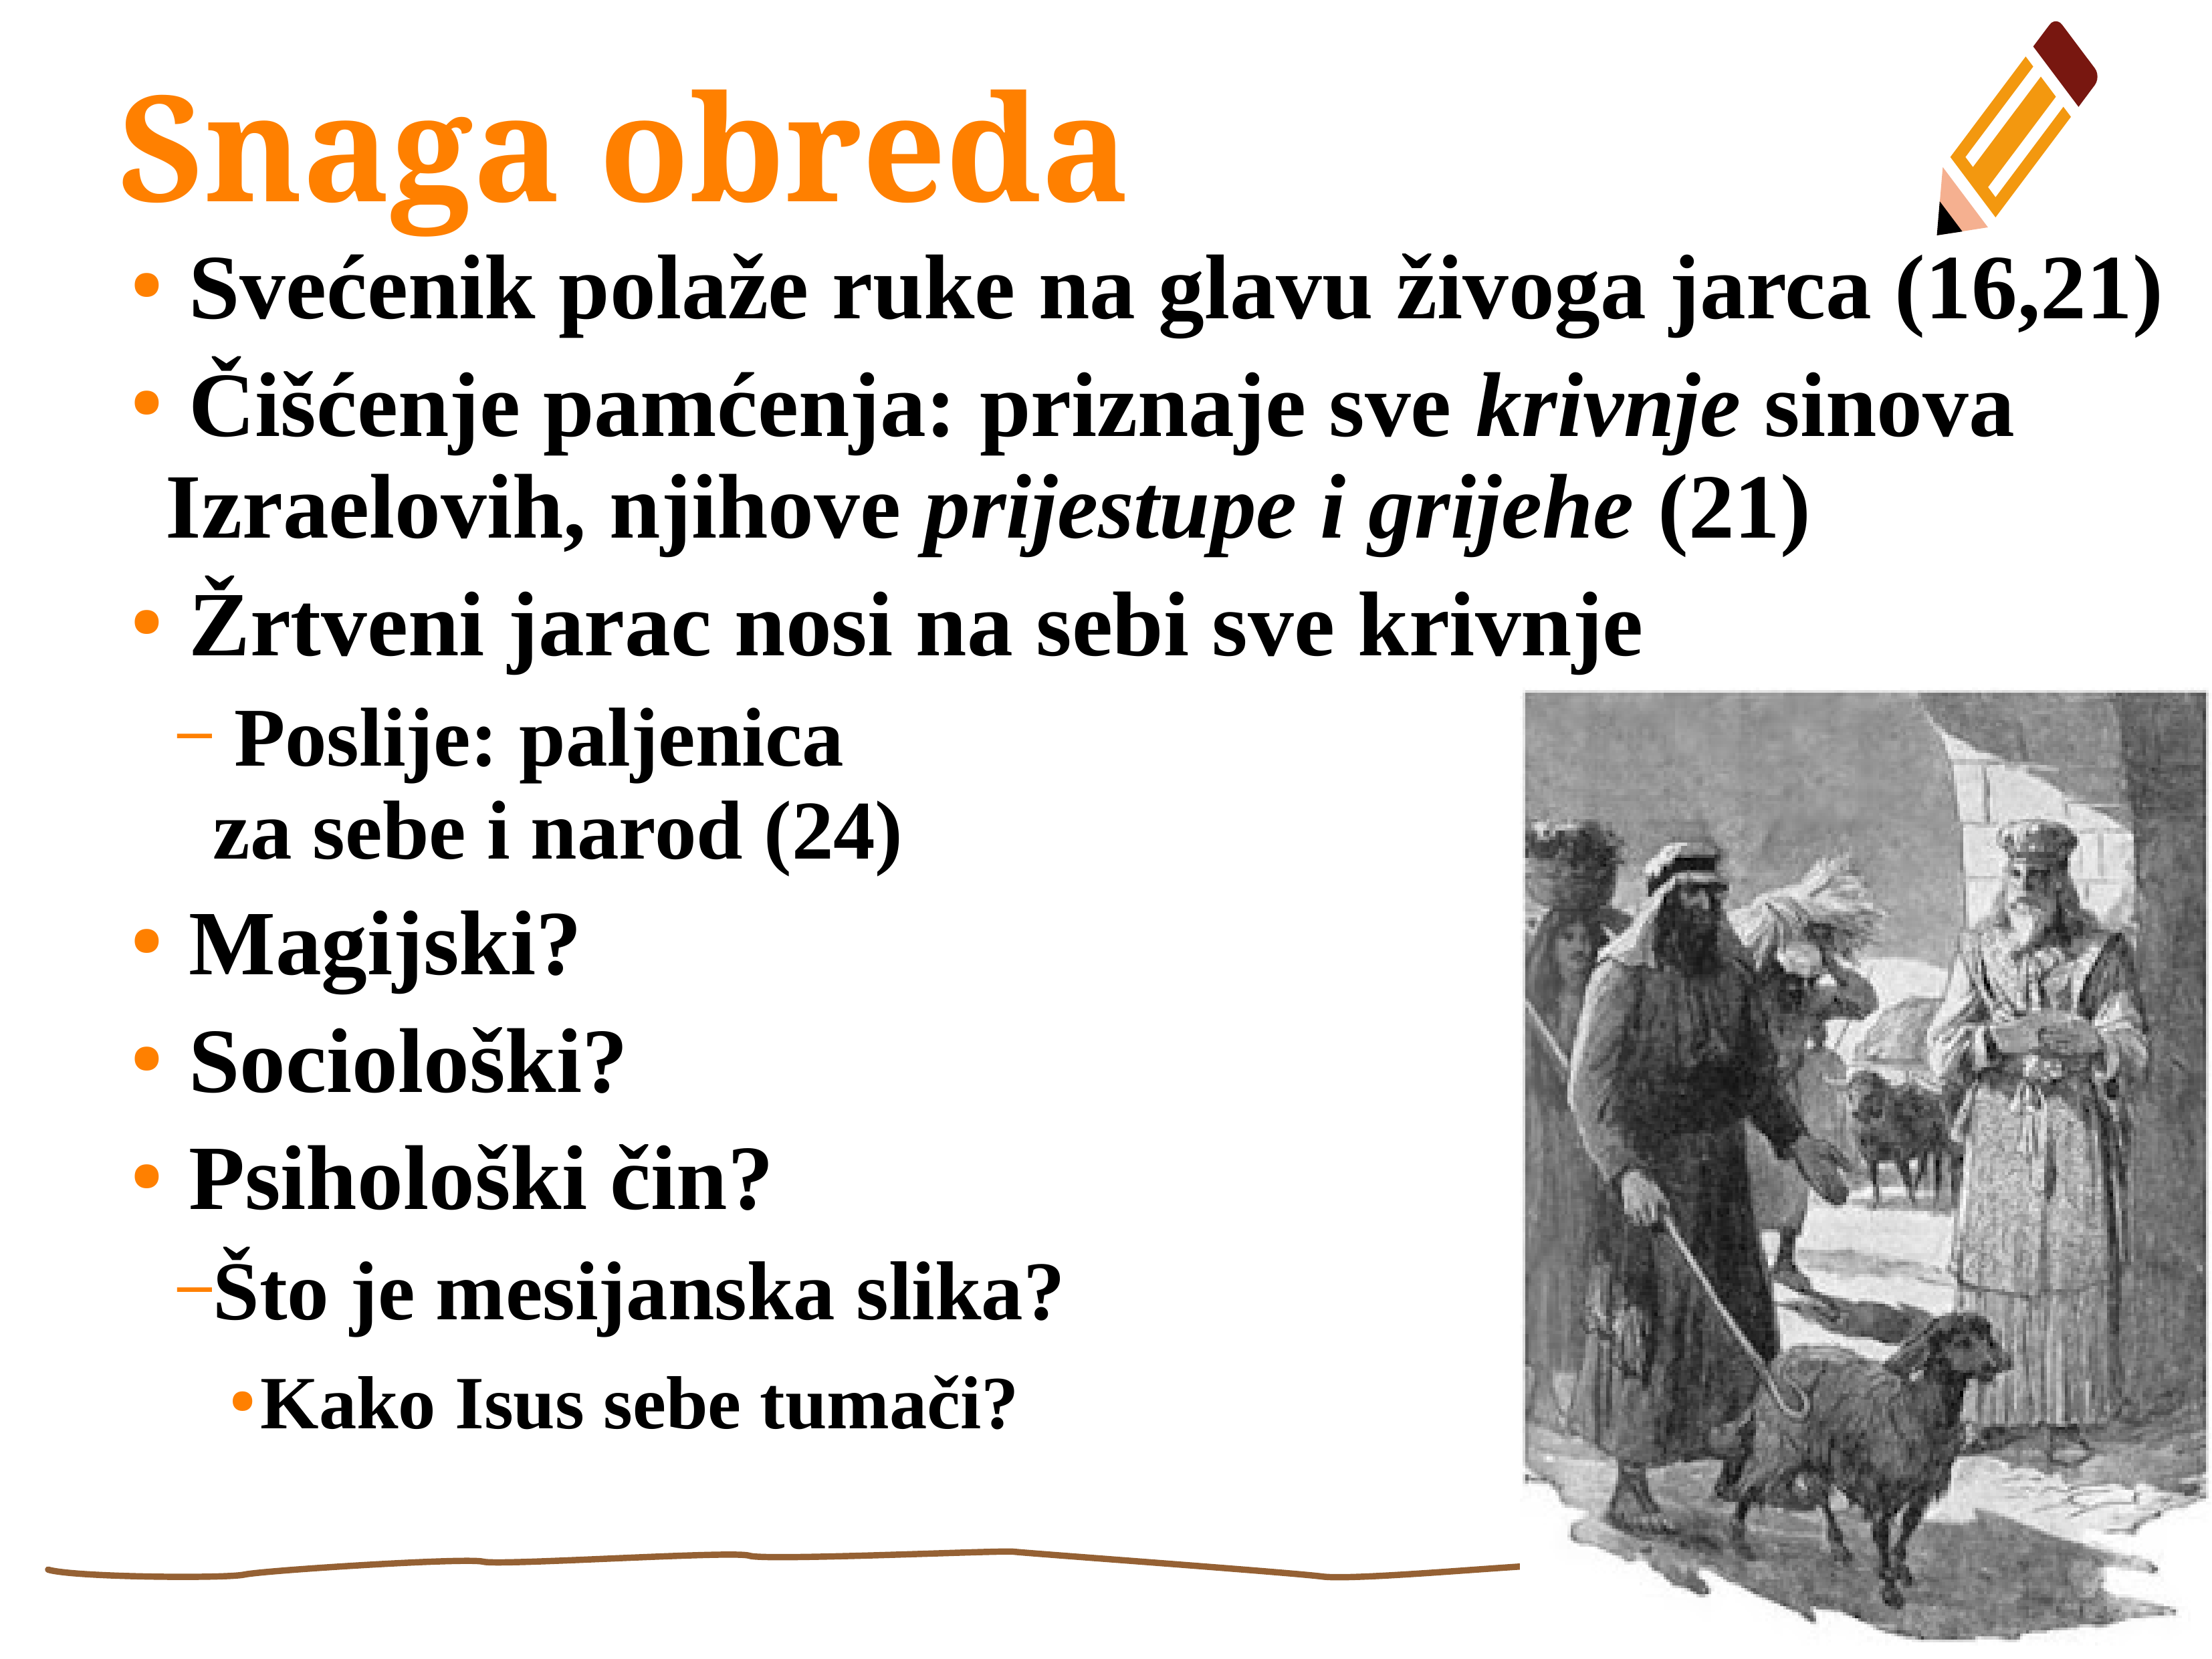

# Snaga obreda
 Svećenik polaže ruke na glavu živoga jarca (16,21)
 Čišćenje pamćenja: priznaje sve krivnje sinova Izraelovih, njihove prijestupe i grijehe (21)
 Žrtveni jarac nosi na sebi sve krivnje
 Poslije: paljenica
za sebe i narod (24)
 Magijski?
 Sociološki?
 Psihološki čin?
Što je mesijanska slika?
Kako Isus sebe tumači?
8